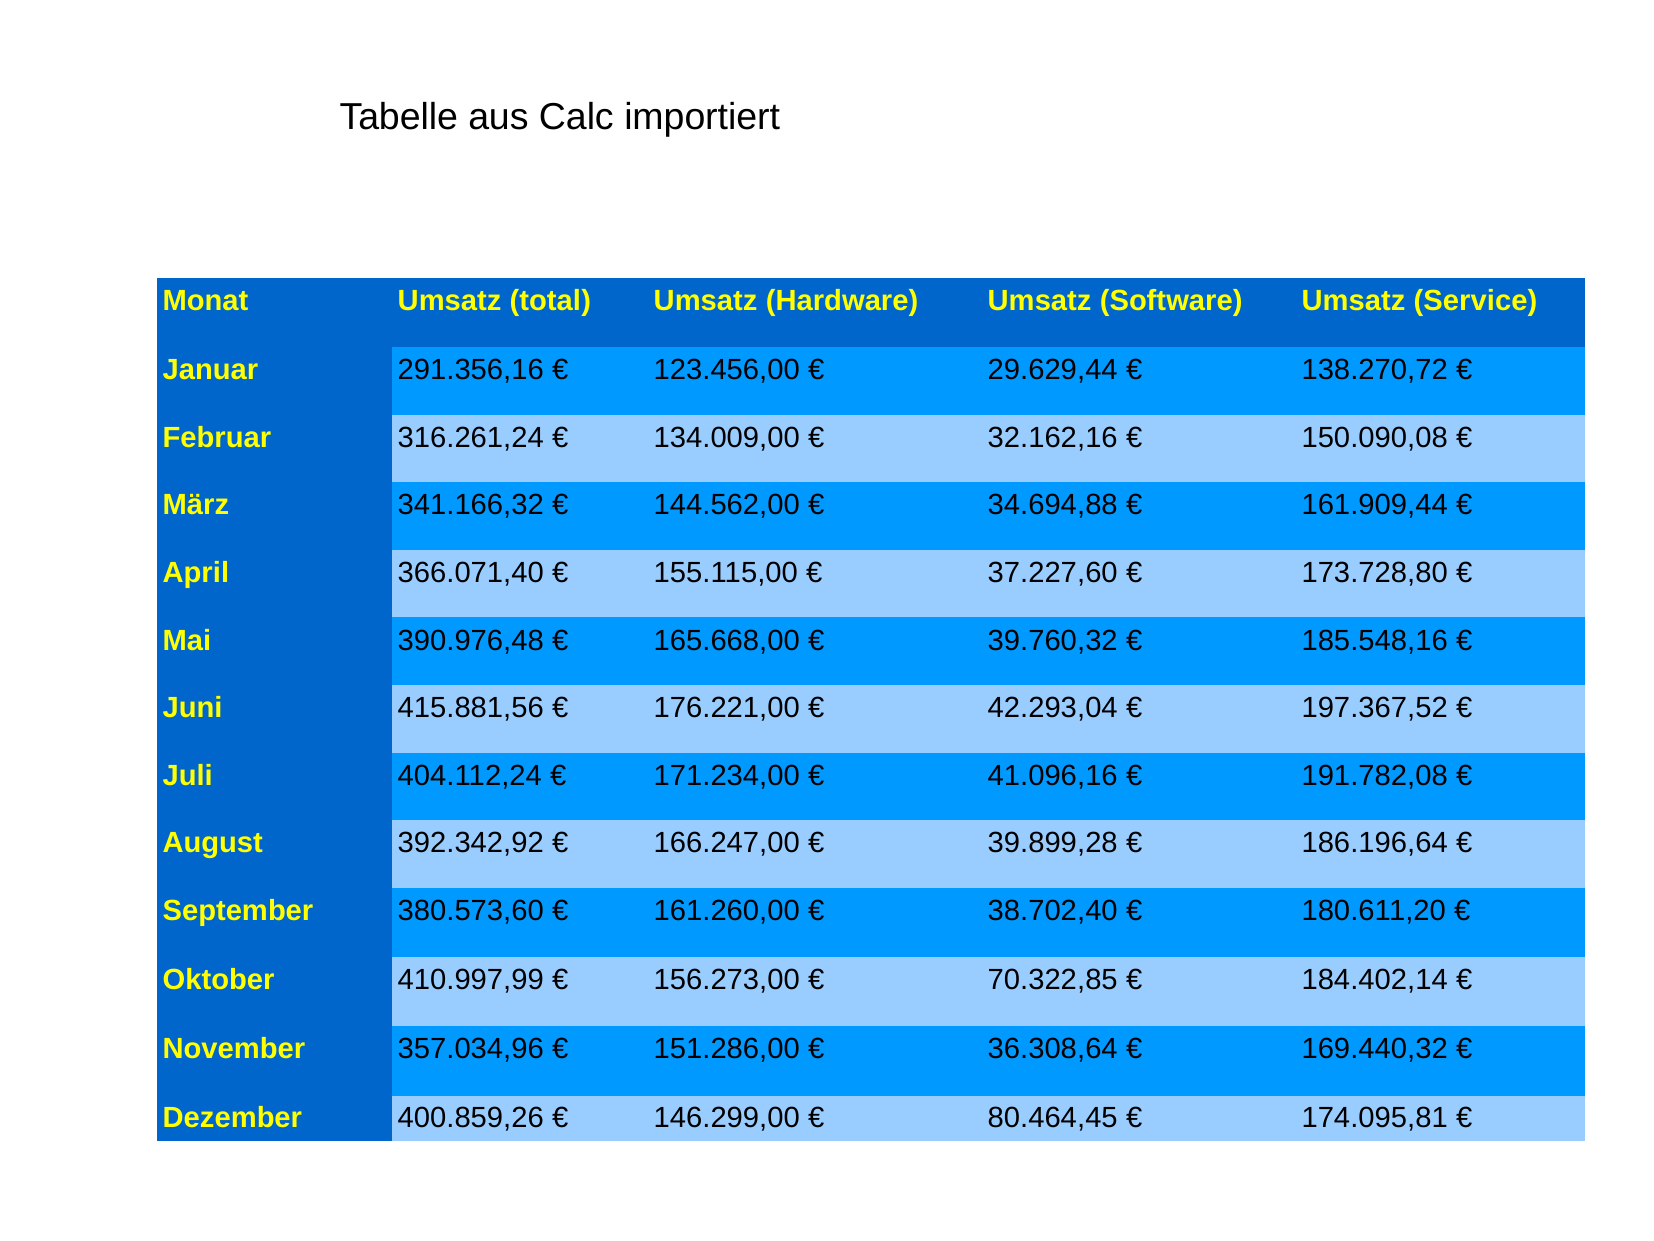

Tabelle aus Calc importiert
| Monat | Umsatz (total) | Umsatz (Hardware) | Umsatz (Software) | Umsatz (Service) |
| --- | --- | --- | --- | --- |
| Januar | 291.356,16 € | 123.456,00 € | 29.629,44 € | 138.270,72 € |
| Februar | 316.261,24 € | 134.009,00 € | 32.162,16 € | 150.090,08 € |
| März | 341.166,32 € | 144.562,00 € | 34.694,88 € | 161.909,44 € |
| April | 366.071,40 € | 155.115,00 € | 37.227,60 € | 173.728,80 € |
| Mai | 390.976,48 € | 165.668,00 € | 39.760,32 € | 185.548,16 € |
| Juni | 415.881,56 € | 176.221,00 € | 42.293,04 € | 197.367,52 € |
| Juli | 404.112,24 € | 171.234,00 € | 41.096,16 € | 191.782,08 € |
| August | 392.342,92 € | 166.247,00 € | 39.899,28 € | 186.196,64 € |
| September | 380.573,60 € | 161.260,00 € | 38.702,40 € | 180.611,20 € |
| Oktober | 410.997,99 € | 156.273,00 € | 70.322,85 € | 184.402,14 € |
| November | 357.034,96 € | 151.286,00 € | 36.308,64 € | 169.440,32 € |
| Dezember | 400.859,26 € | 146.299,00 € | 80.464,45 € | 174.095,81 € |